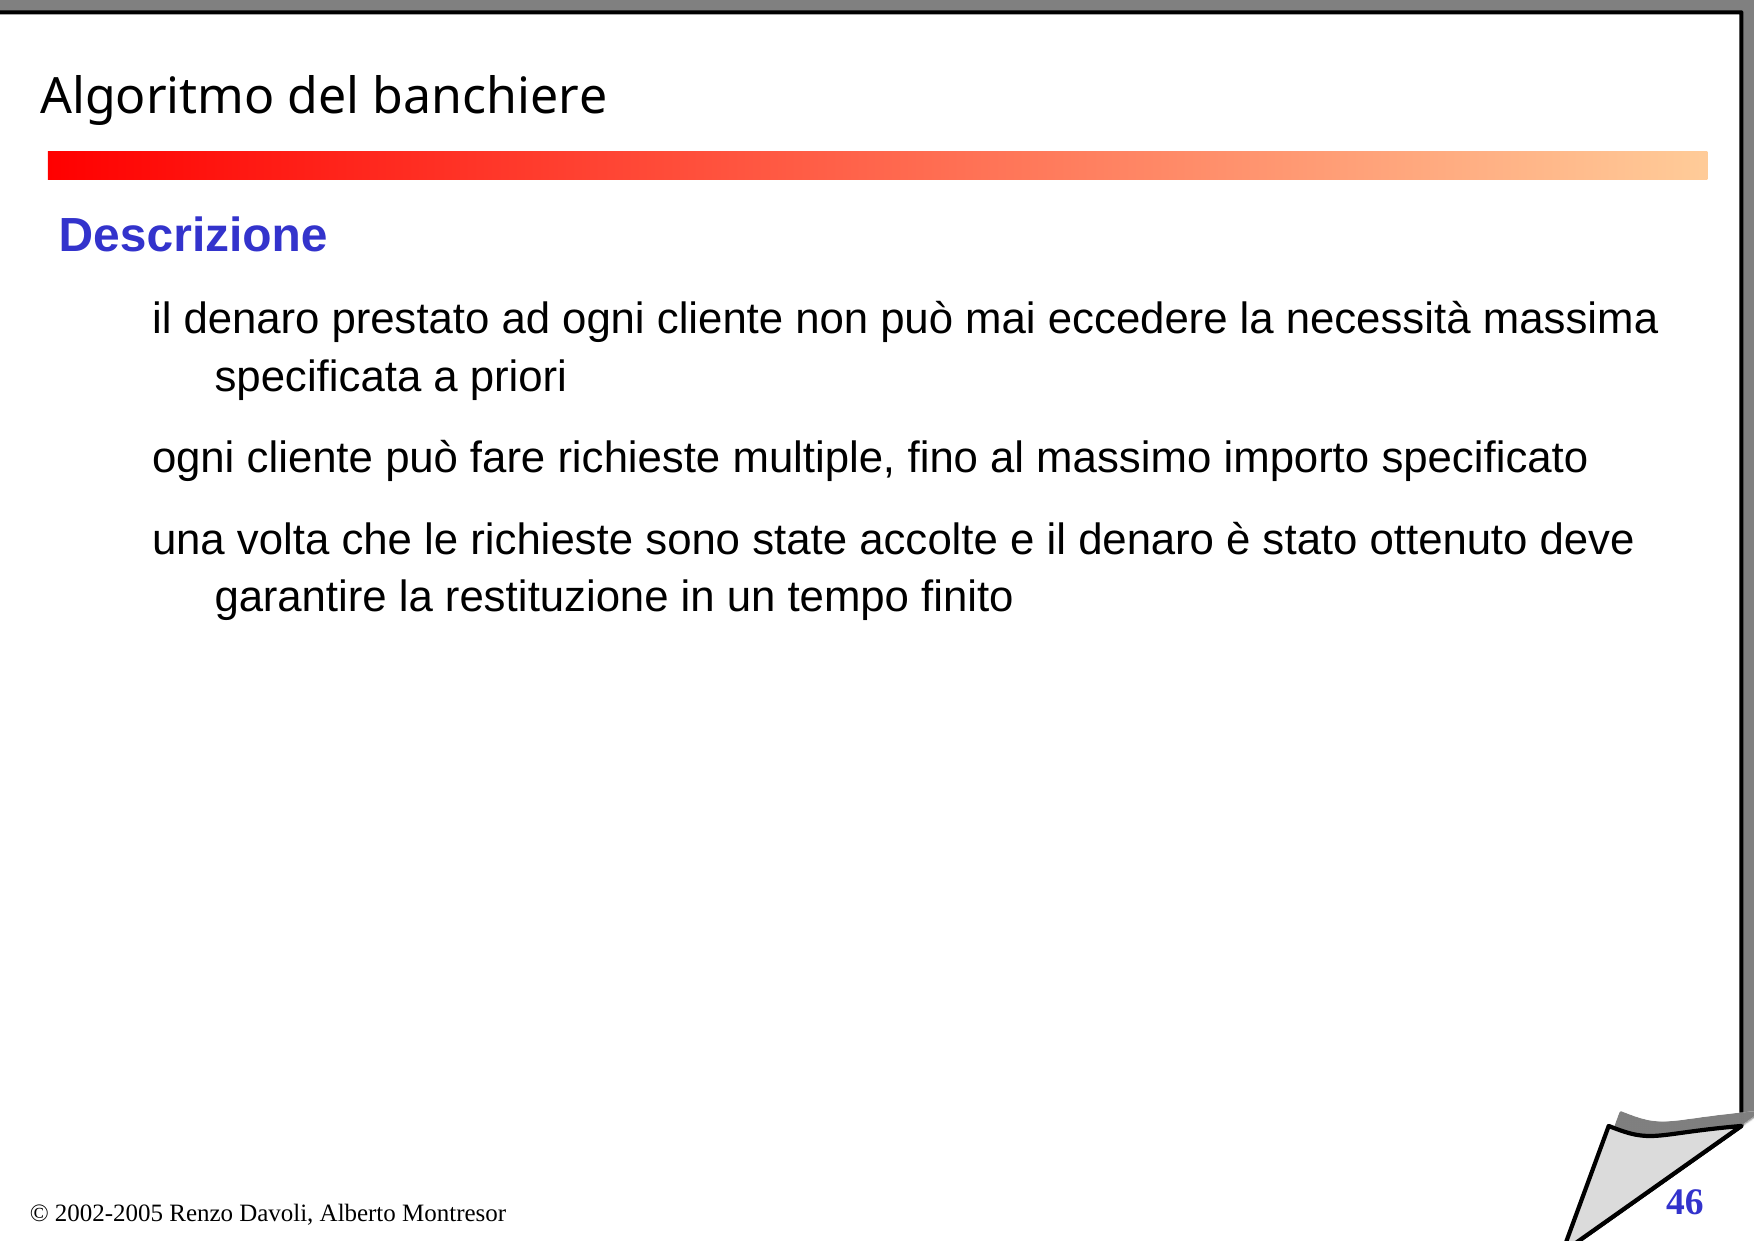

# Algoritmo del banchiere
Descrizione
il denaro prestato ad ogni cliente non può mai eccedere la necessità massima specificata a priori
ogni cliente può fare richieste multiple, fino al massimo importo specificato
una volta che le richieste sono state accolte e il denaro è stato ottenuto deve garantire la restituzione in un tempo finito